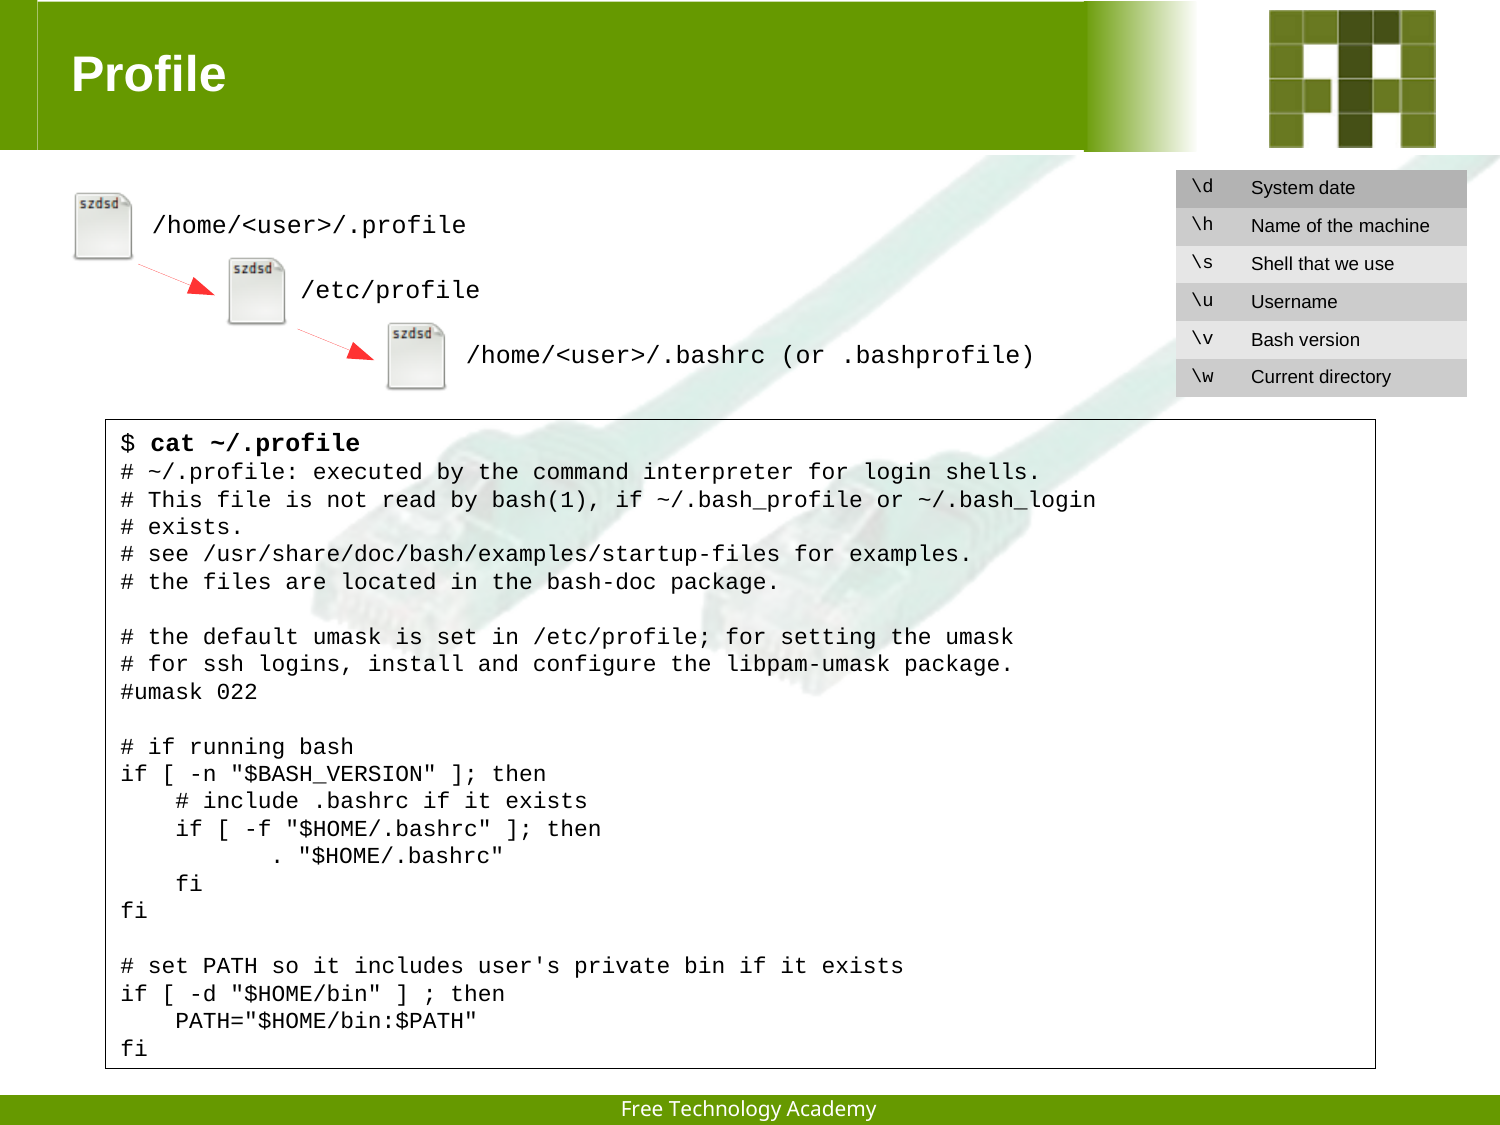

# Profile
| \d | System date |
| --- | --- |
| \h | Name of the machine |
| \s | Shell that we use |
| \u | Username |
| \v | Bash version |
| \w | Current directory |
/home/<user>/.profile
/etc/profile
/home/<user>/.bashrc (or .bashprofile)
$ cat ~/.profile
# ~/.profile: executed by the command interpreter for login shells.
# This file is not read by bash(1), if ~/.bash_profile or ~/.bash_login
# exists.
# see /usr/share/doc/bash/examples/startup-files for examples.
# the files are located in the bash-doc package.
# the default umask is set in /etc/profile; for setting the umask
# for ssh logins, install and configure the libpam-umask package.
#umask 022
# if running bash
if [ -n "$BASH_VERSION" ]; then
 # include .bashrc if it exists
 if [ -f "$HOME/.bashrc" ]; then
	. "$HOME/.bashrc"
 fi
fi
# set PATH so it includes user's private bin if it exists
if [ -d "$HOME/bin" ] ; then
 PATH="$HOME/bin:$PATH"
fi